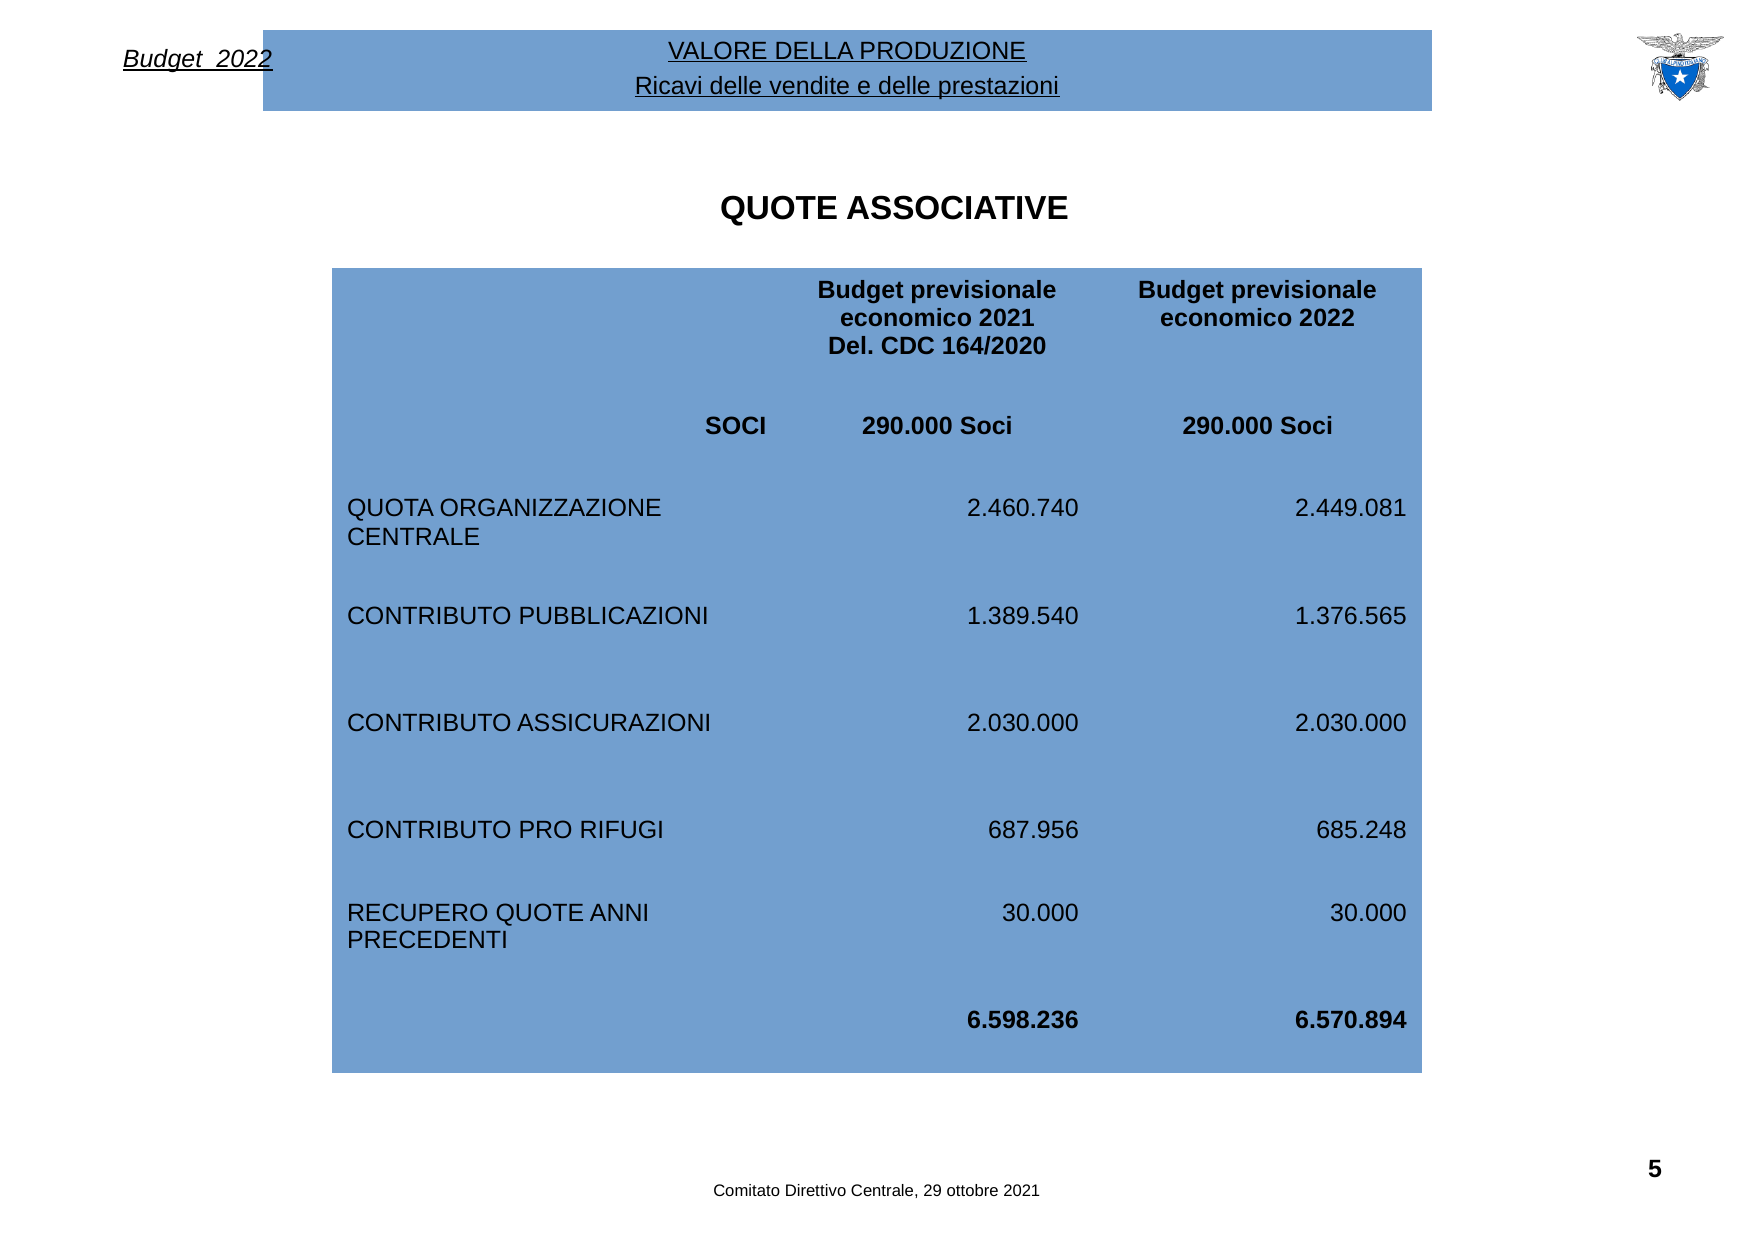

| VALORE DELLA PRODUZIONE Ricavi delle vendite e delle prestazioni |
| --- |
Budget 2022
QUOTE ASSOCIATIVE
| | Budget previsionale economico 2021 Del. CDC 164/2020 | Budget previsionale economico 2022 |
| --- | --- | --- |
| SOCI | 290.000 Soci | 290.000 Soci |
| QUOTA ORGANIZZAZIONE CENTRALE | 2.460.740 | 2.449.081 |
| CONTRIBUTO PUBBLICAZIONI | 1.389.540 | 1.376.565 |
| CONTRIBUTO ASSICURAZIONI | 2.030.000 | 2.030.000 |
| CONTRIBUTO PRO RIFUGI | 687.956 | 685.248 |
| RECUPERO QUOTE ANNI PRECEDENTI | 30.000 | 30.000 |
| | 6.598.236 | 6.570.894 |
5
Comitato Direttivo Centrale, 29 ottobre 2021